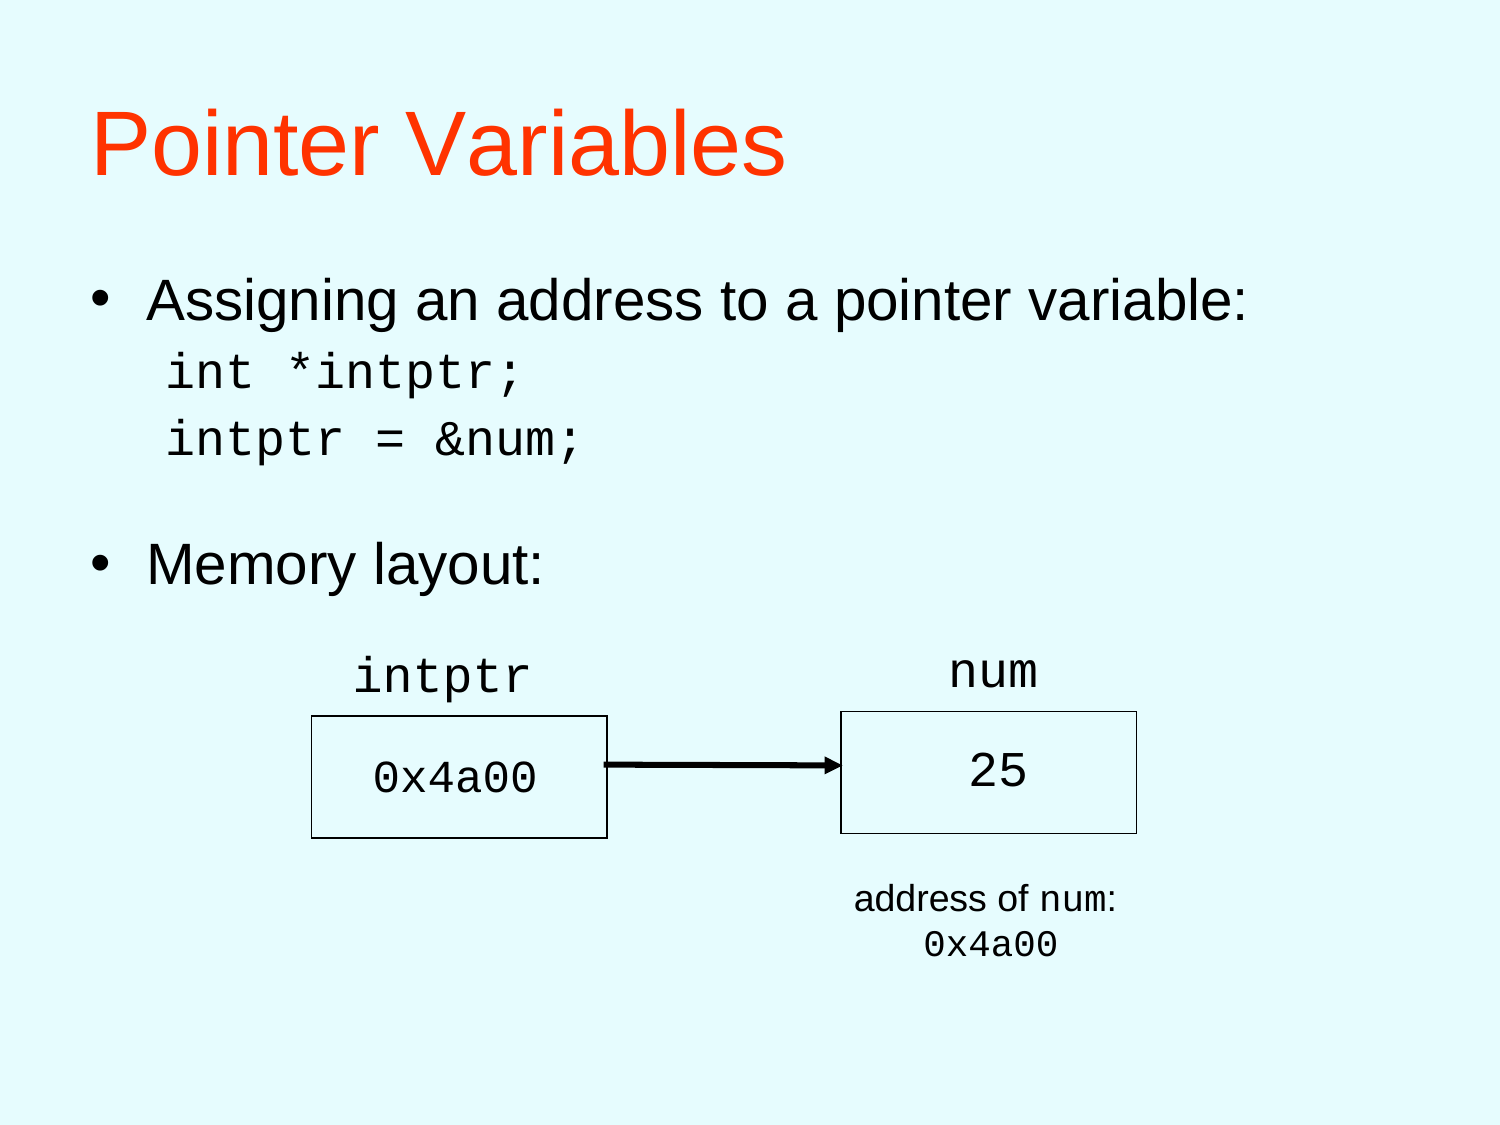

# Pointer Variables
Assigning an address to a pointer variable:
int *intptr;
intptr = &num;
Memory layout:
num
intptr
25
0x4a00
address of num:
0x4a00